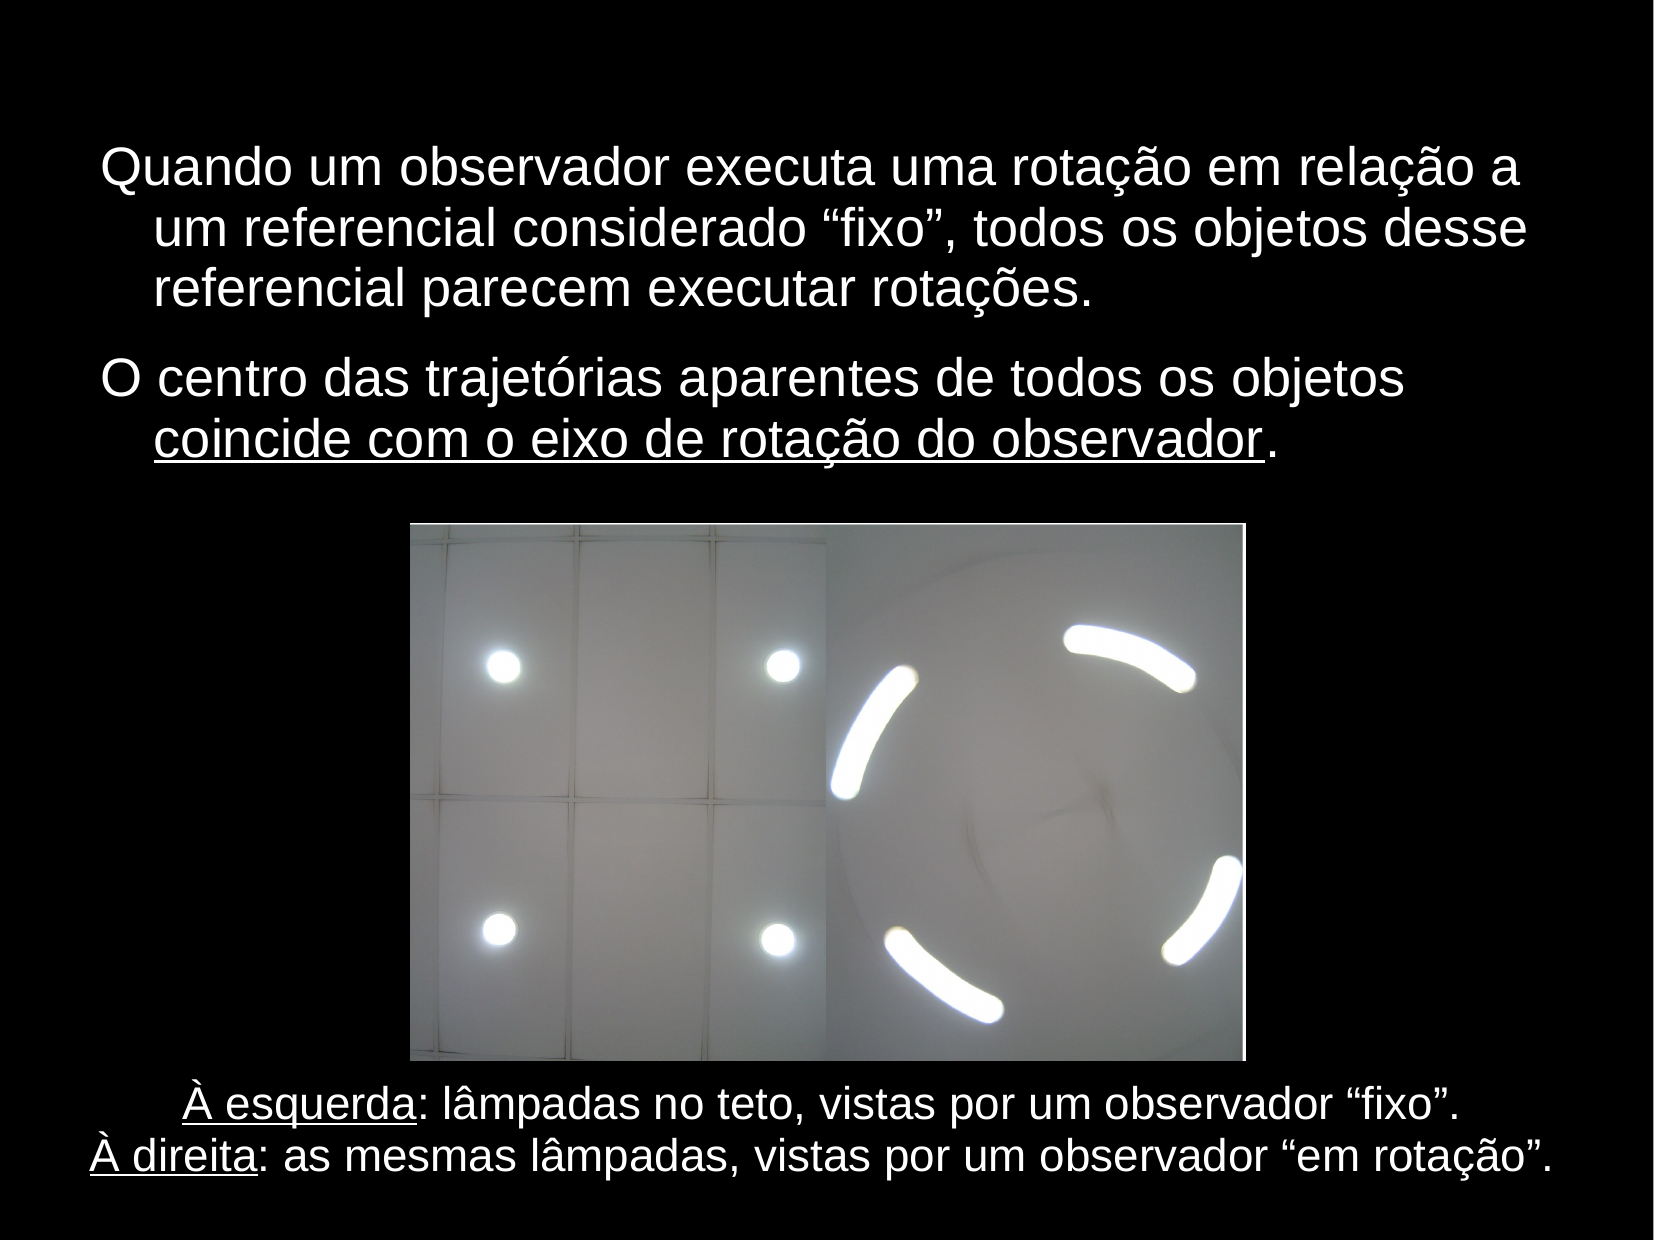

#
Quando um observador executa uma rotação em relação a um referencial considerado “fixo”, todos os objetos desse referencial parecem executar rotações.
O centro das trajetórias aparentes de todos os objetos coincide com o eixo de rotação do observador.
À esquerda: lâmpadas no teto, vistas por um observador “fixo”.
À direita: as mesmas lâmpadas, vistas por um observador “em rotação”.